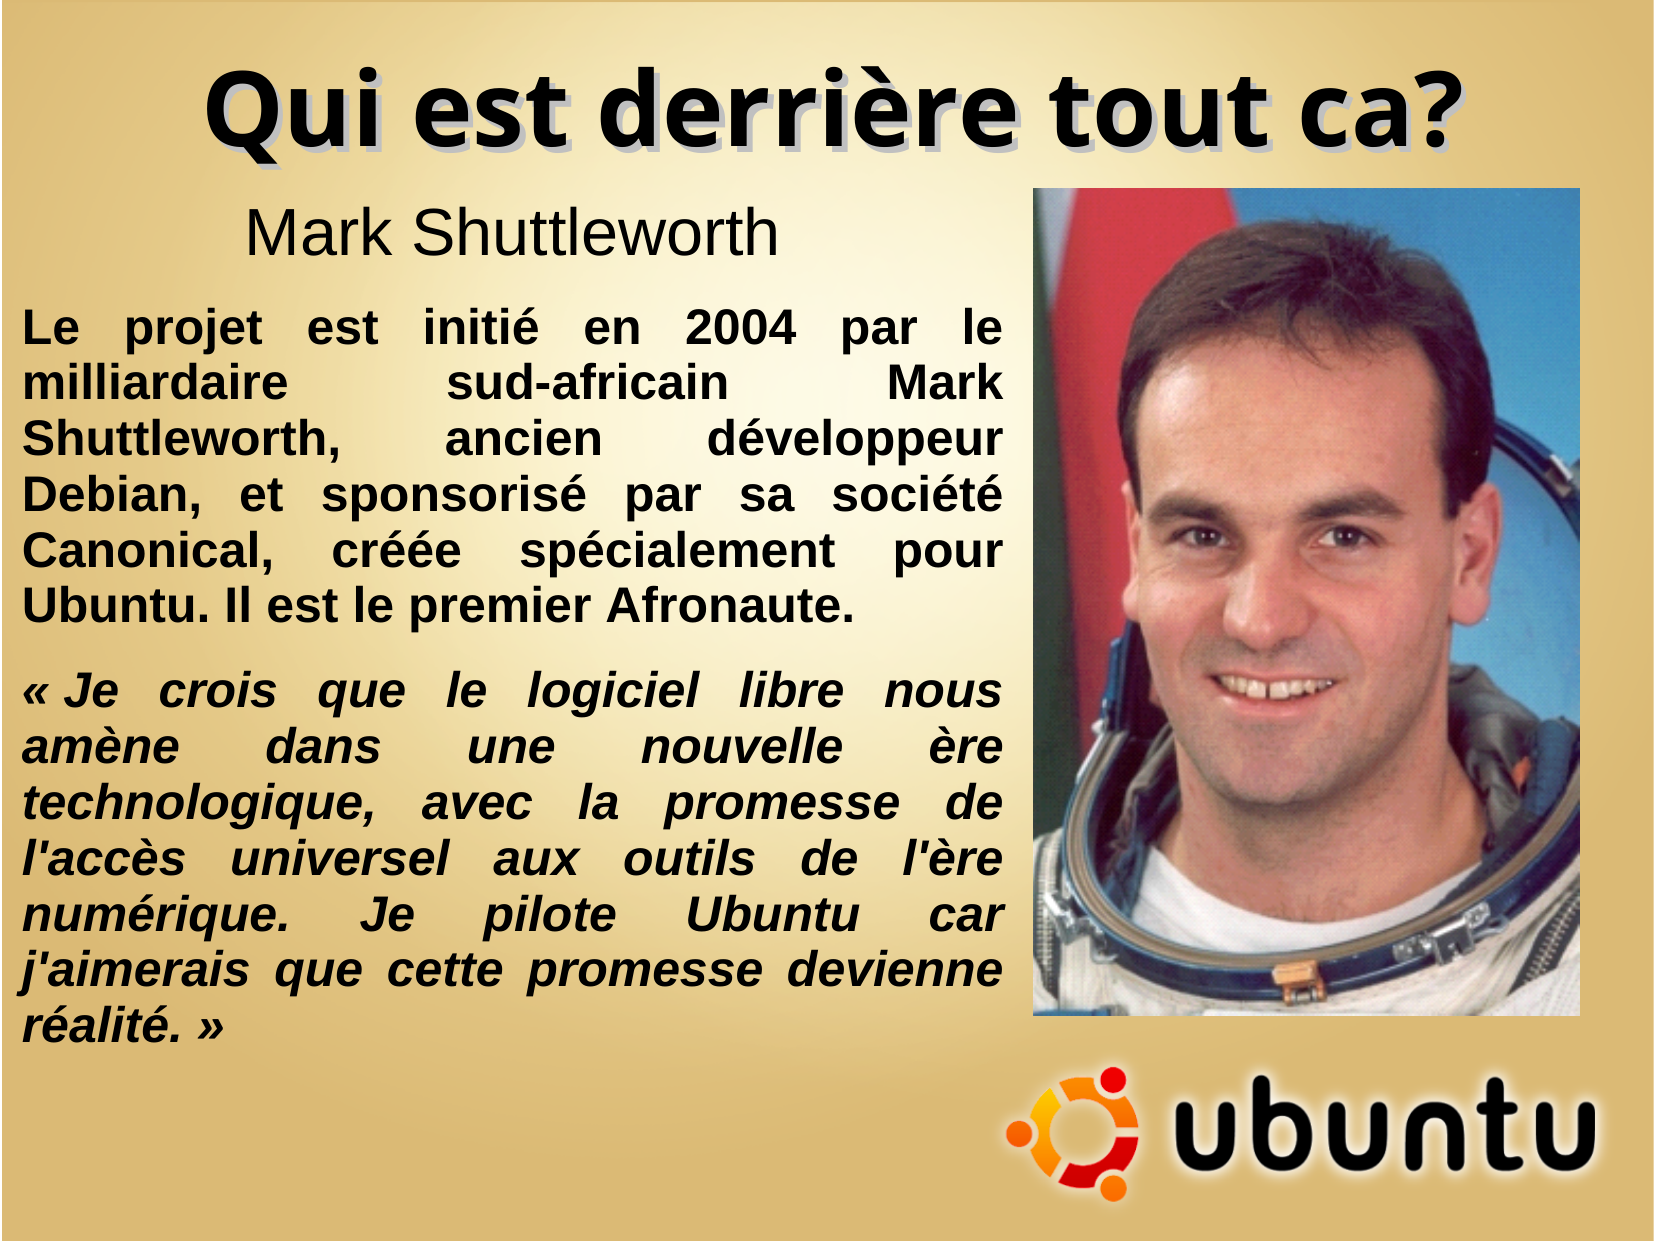

Qui est derrière tout ca?
# Mark Shuttleworth
Le projet est initié en 2004 par le milliardaire sud-africain Mark Shuttleworth, ancien développeur Debian, et sponsorisé par sa société Canonical, créée spécialement pour Ubuntu. Il est le premier Afronaute.
« Je crois que le logiciel libre nous amène dans une nouvelle ère technologique, avec la promesse de l'accès universel aux outils de l'ère numérique. Je pilote Ubuntu car j'aimerais que cette promesse devienne réalité. »